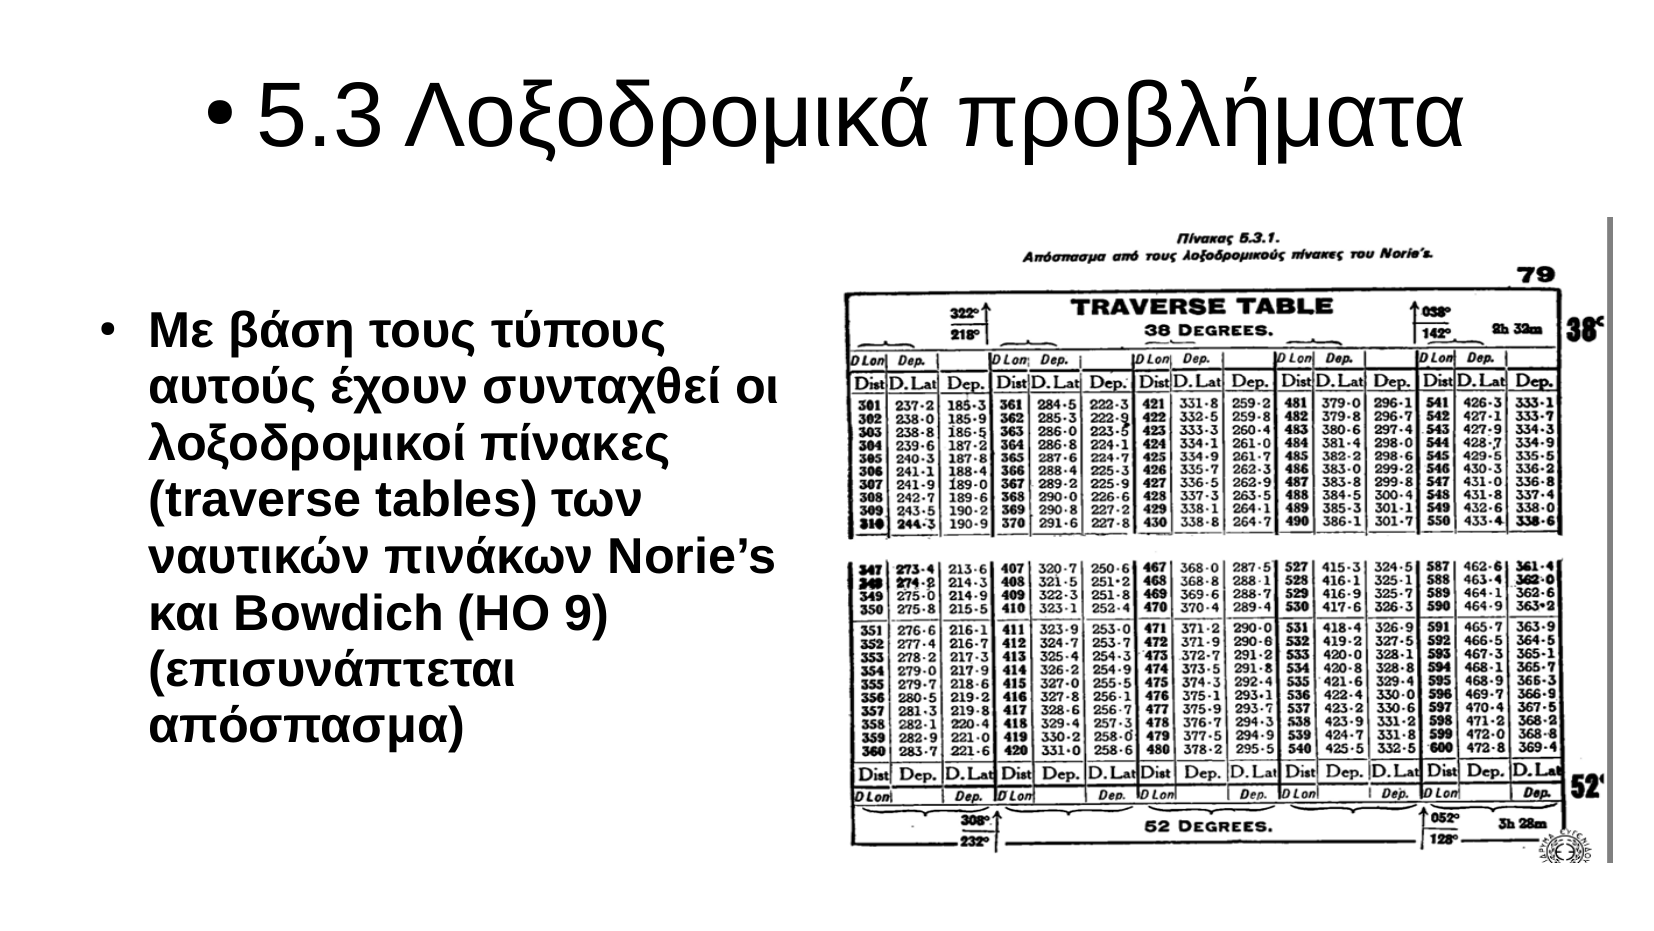

# 5.3 Λοξοδρομικά προβλήματα
Με βάση τους τύπους αυτούς έχουν συνταχθεί οι λοξοδροµικοί πίνακες (traverse tables) των ναυτικών πινάκων Νorie’s και Βowdich (ΗΟ 9) (επισυνάπτεται απόσπασμα)